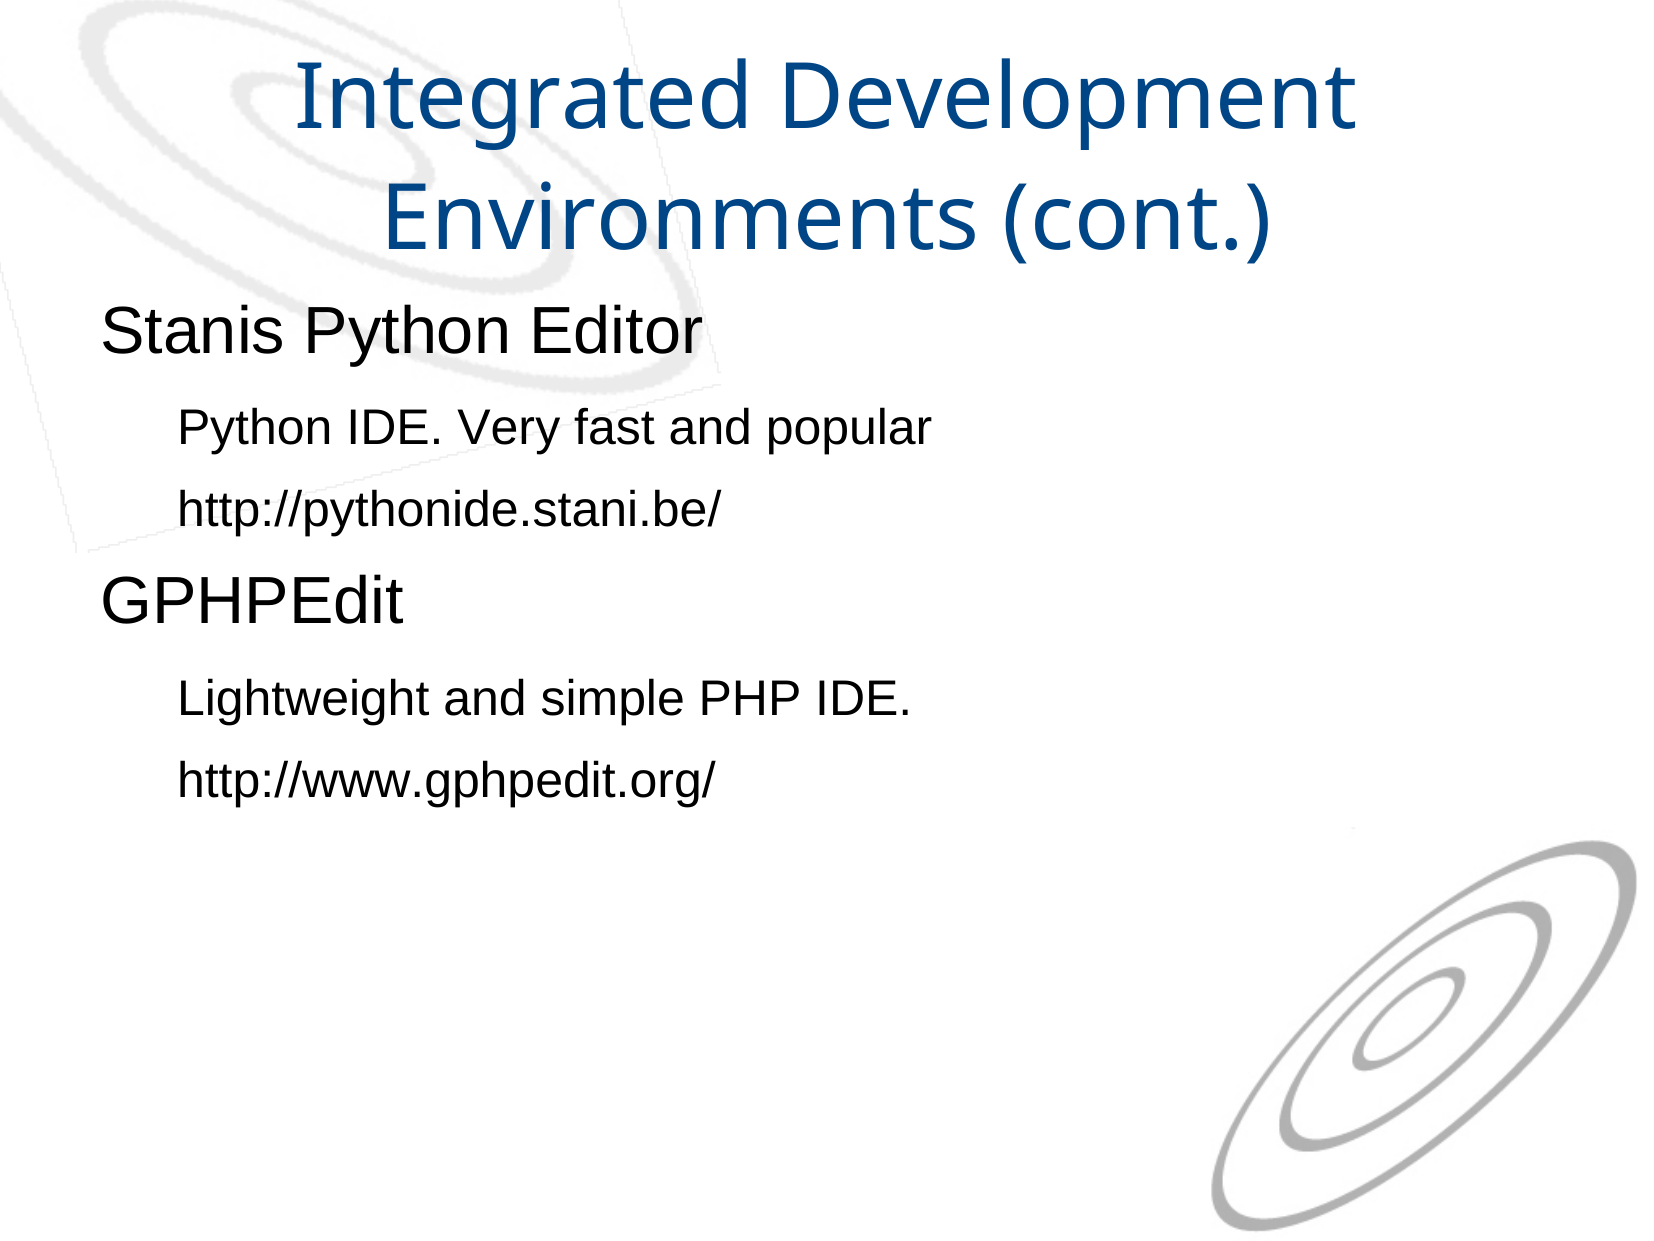

# Integrated Development Environments (cont.)‏
Stanis Python Editor
Python IDE. Very fast and popular
http://pythonide.stani.be/
GPHPEdit
Lightweight and simple PHP IDE.
http://www.gphpedit.org/